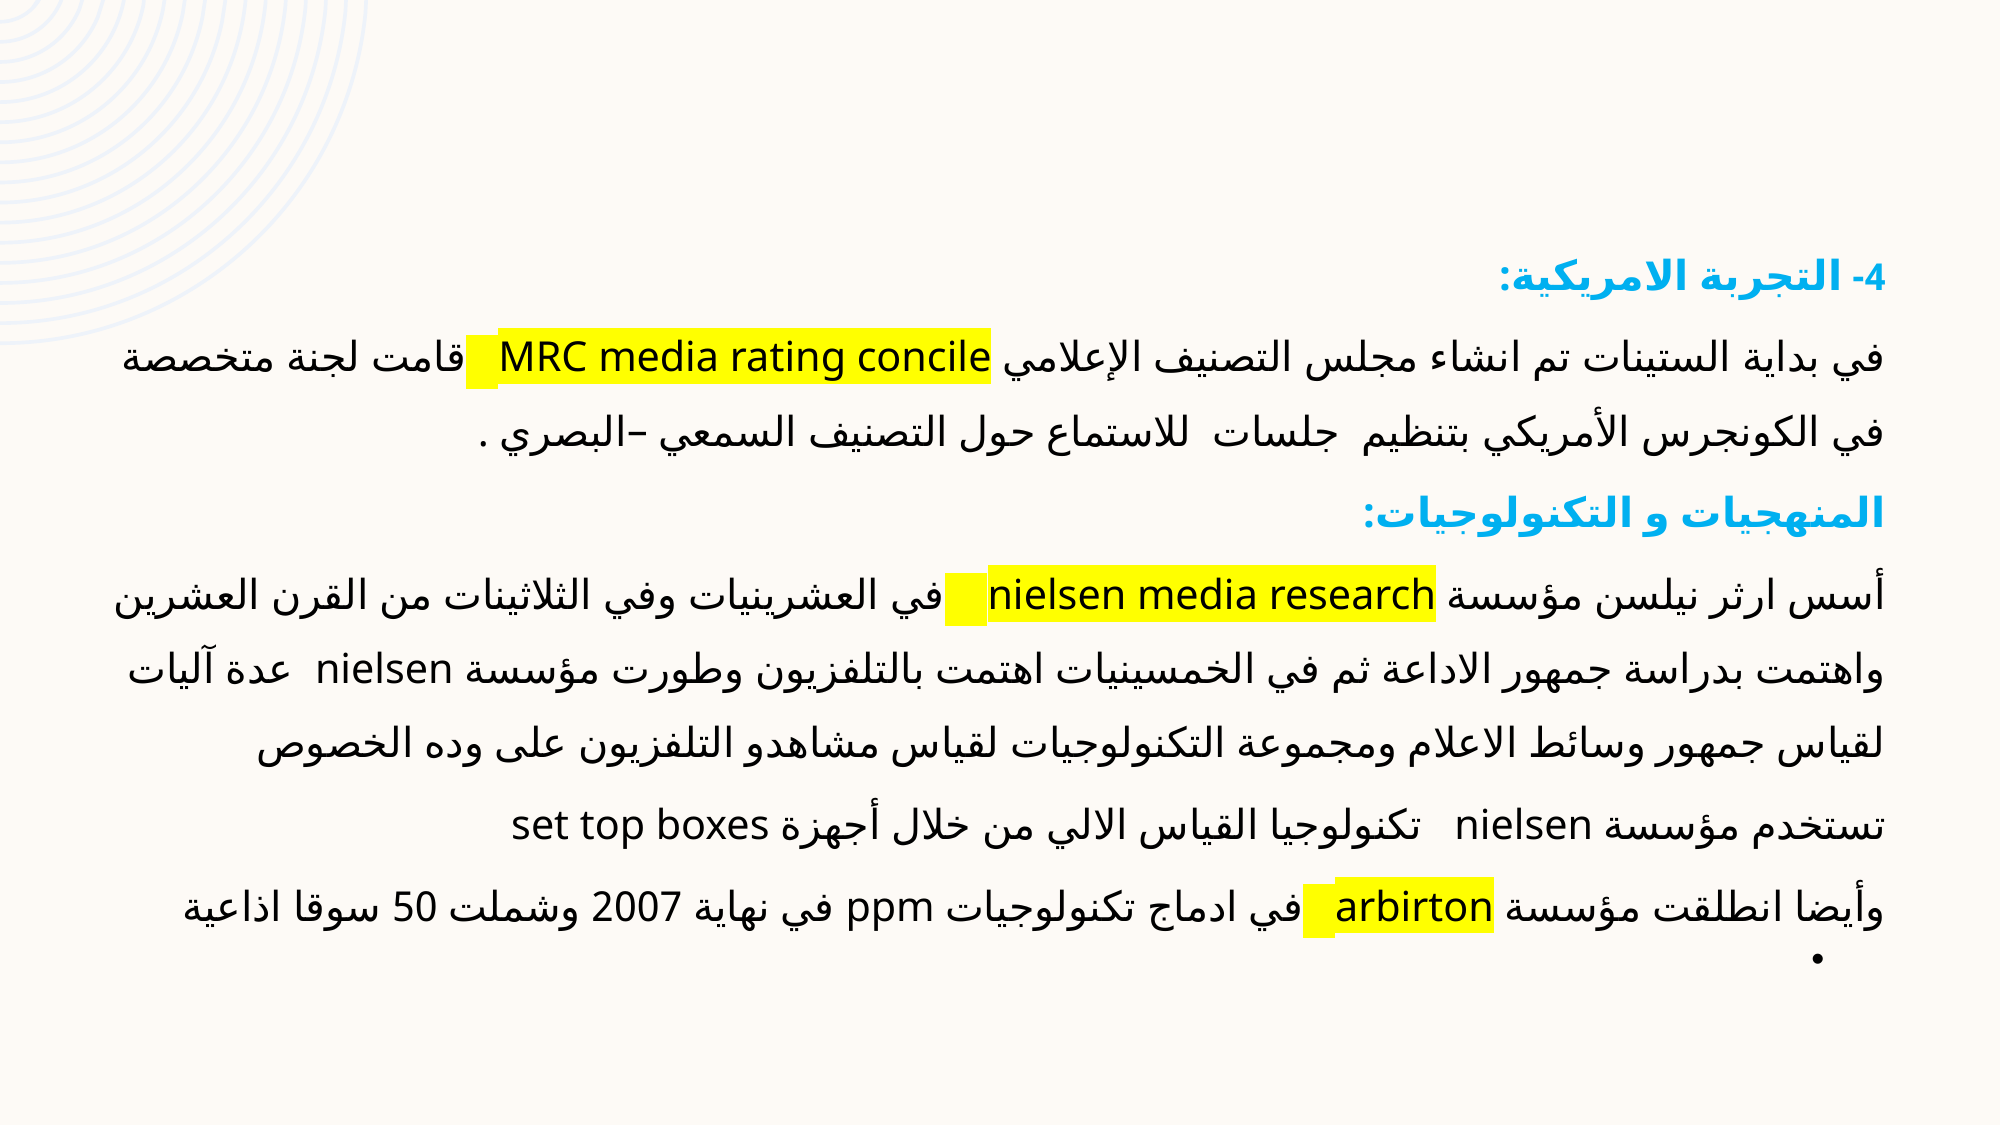

# 4- التجربة الامريكية:
في بداية الستينات تم انشاء مجلس التصنيف الإعلامي MRC media rating concile قامت لجنة متخصصة في الكونجرس الأمريكي بتنظيم جلسات للاستماع حول التصنيف السمعي –البصري .
المنهجيات و التكنولوجيات:
أسس ارثر نيلسن مؤسسة nielsen media research في العشرينيات وفي الثلاثينات من القرن العشرين واهتمت بدراسة جمهور الاداعة ثم في الخمسينيات اهتمت بالتلفزيون وطورت مؤسسة nielsen عدة آليات لقياس جمهور وسائط الاعلام ومجموعة التكنولوجيات لقياس مشاهدو التلفزيون على وده الخصوص
تستخدم مؤسسة nielsen تكنولوجيا القياس الالي من خلال أجهزة set top boxes
وأيضا انطلقت مؤسسة arbirton في ادماج تكنولوجيات ppm في نهاية 2007 وشملت 50 سوقا اذاعية